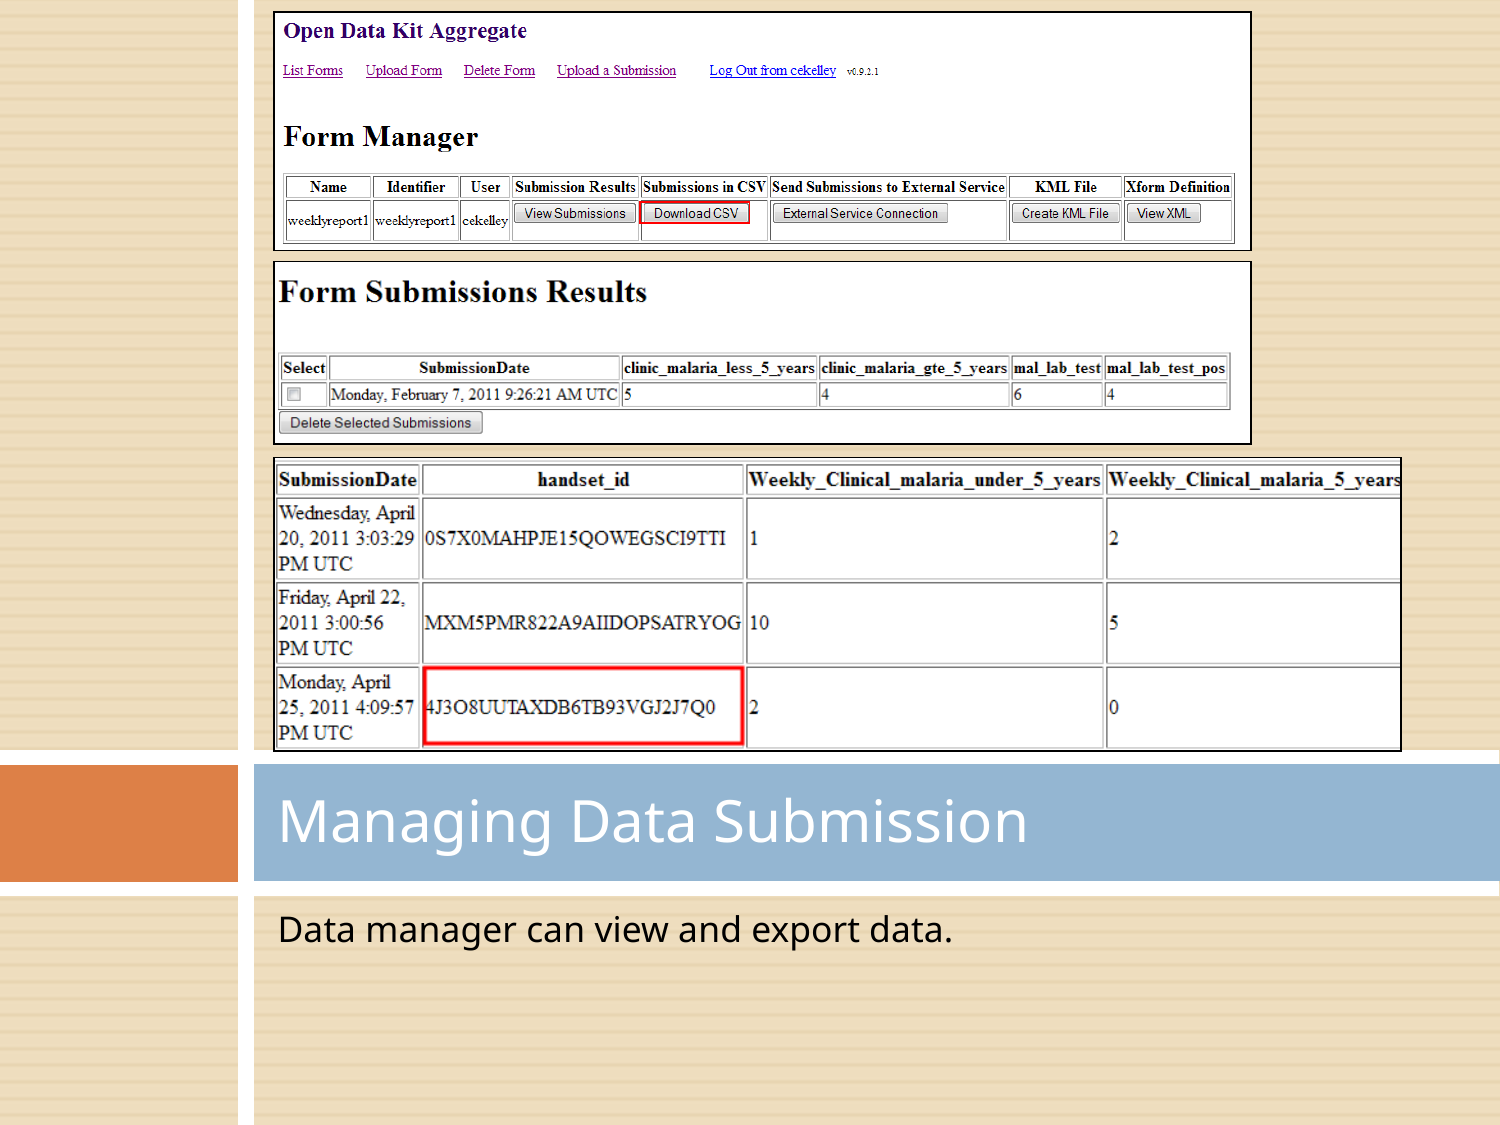

Managing Data Submission
# Data manager can view and export data.